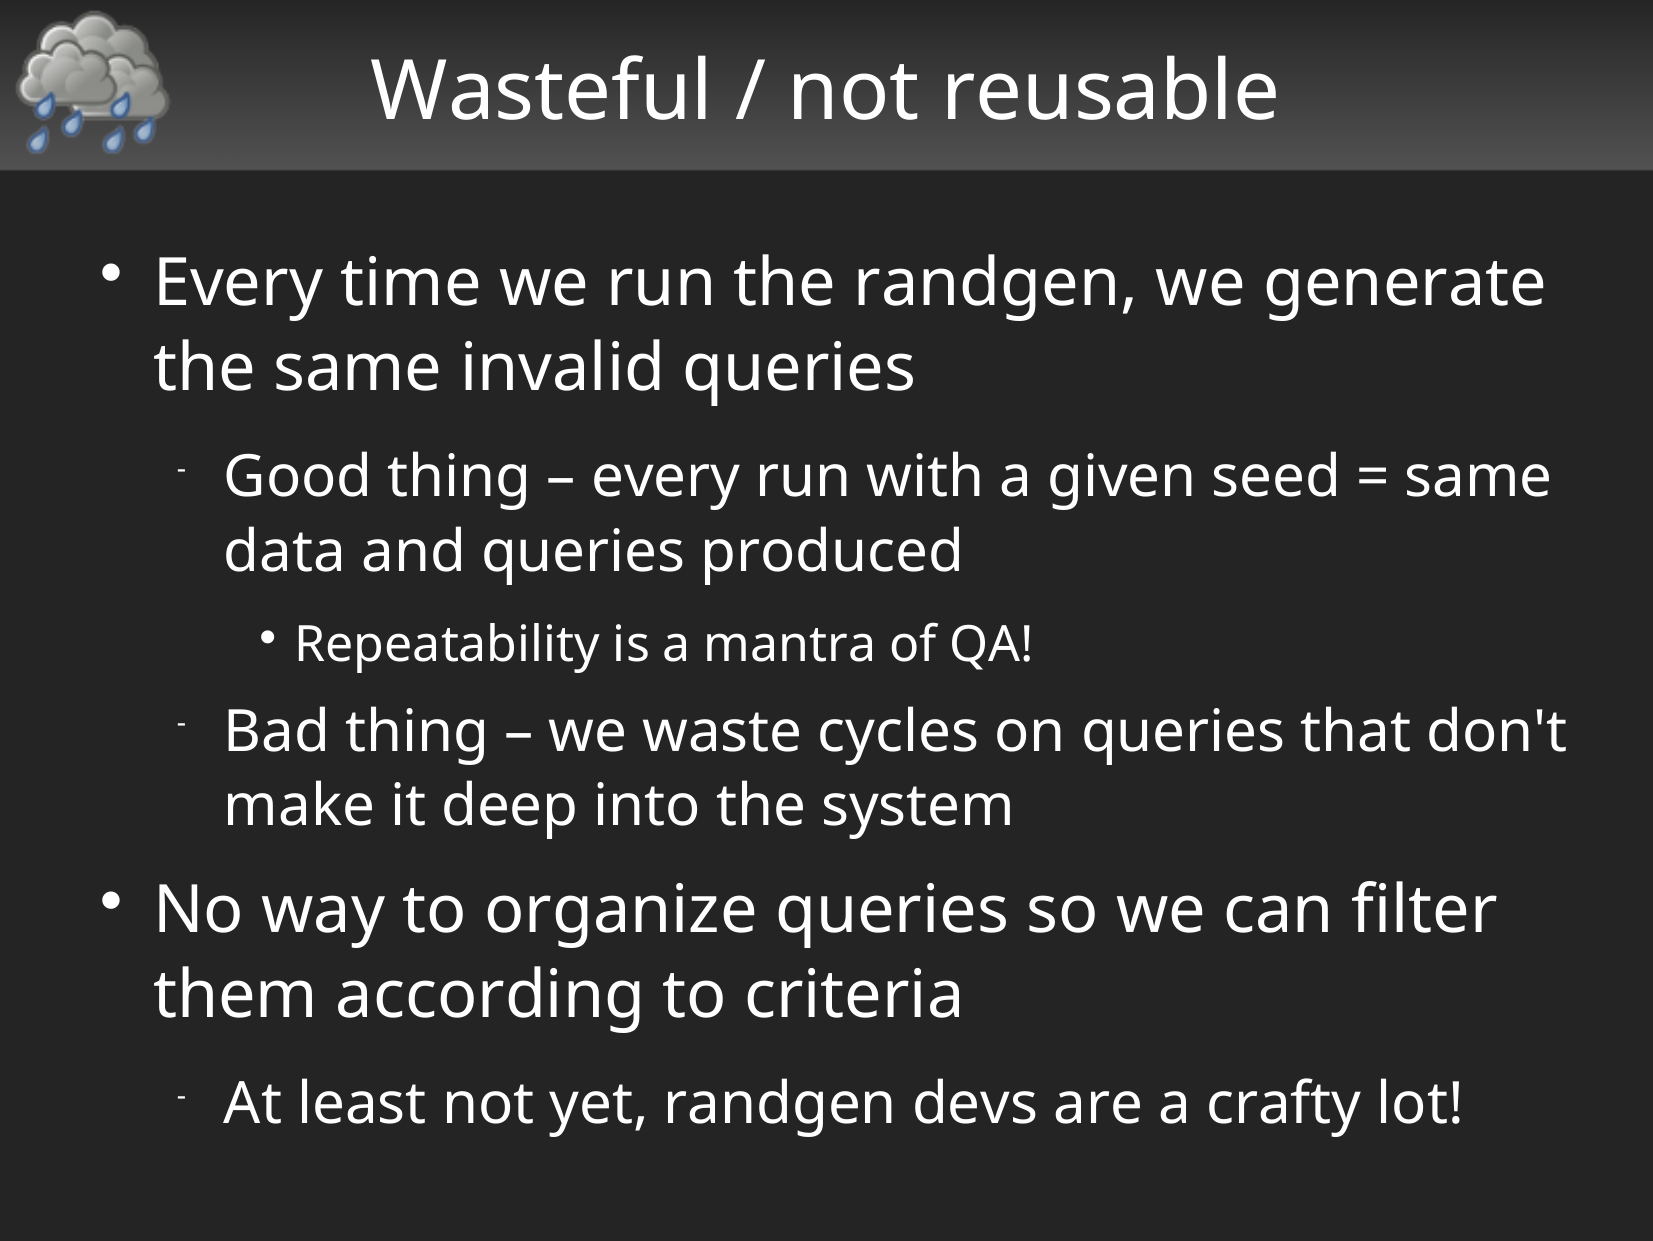

# Wasteful / not reusable
Every time we run the randgen, we generate the same invalid queries
Good thing – every run with a given seed = same data and queries produced
Repeatability is a mantra of QA!
Bad thing – we waste cycles on queries that don't make it deep into the system
No way to organize queries so we can filter them according to criteria
At least not yet, randgen devs are a crafty lot!